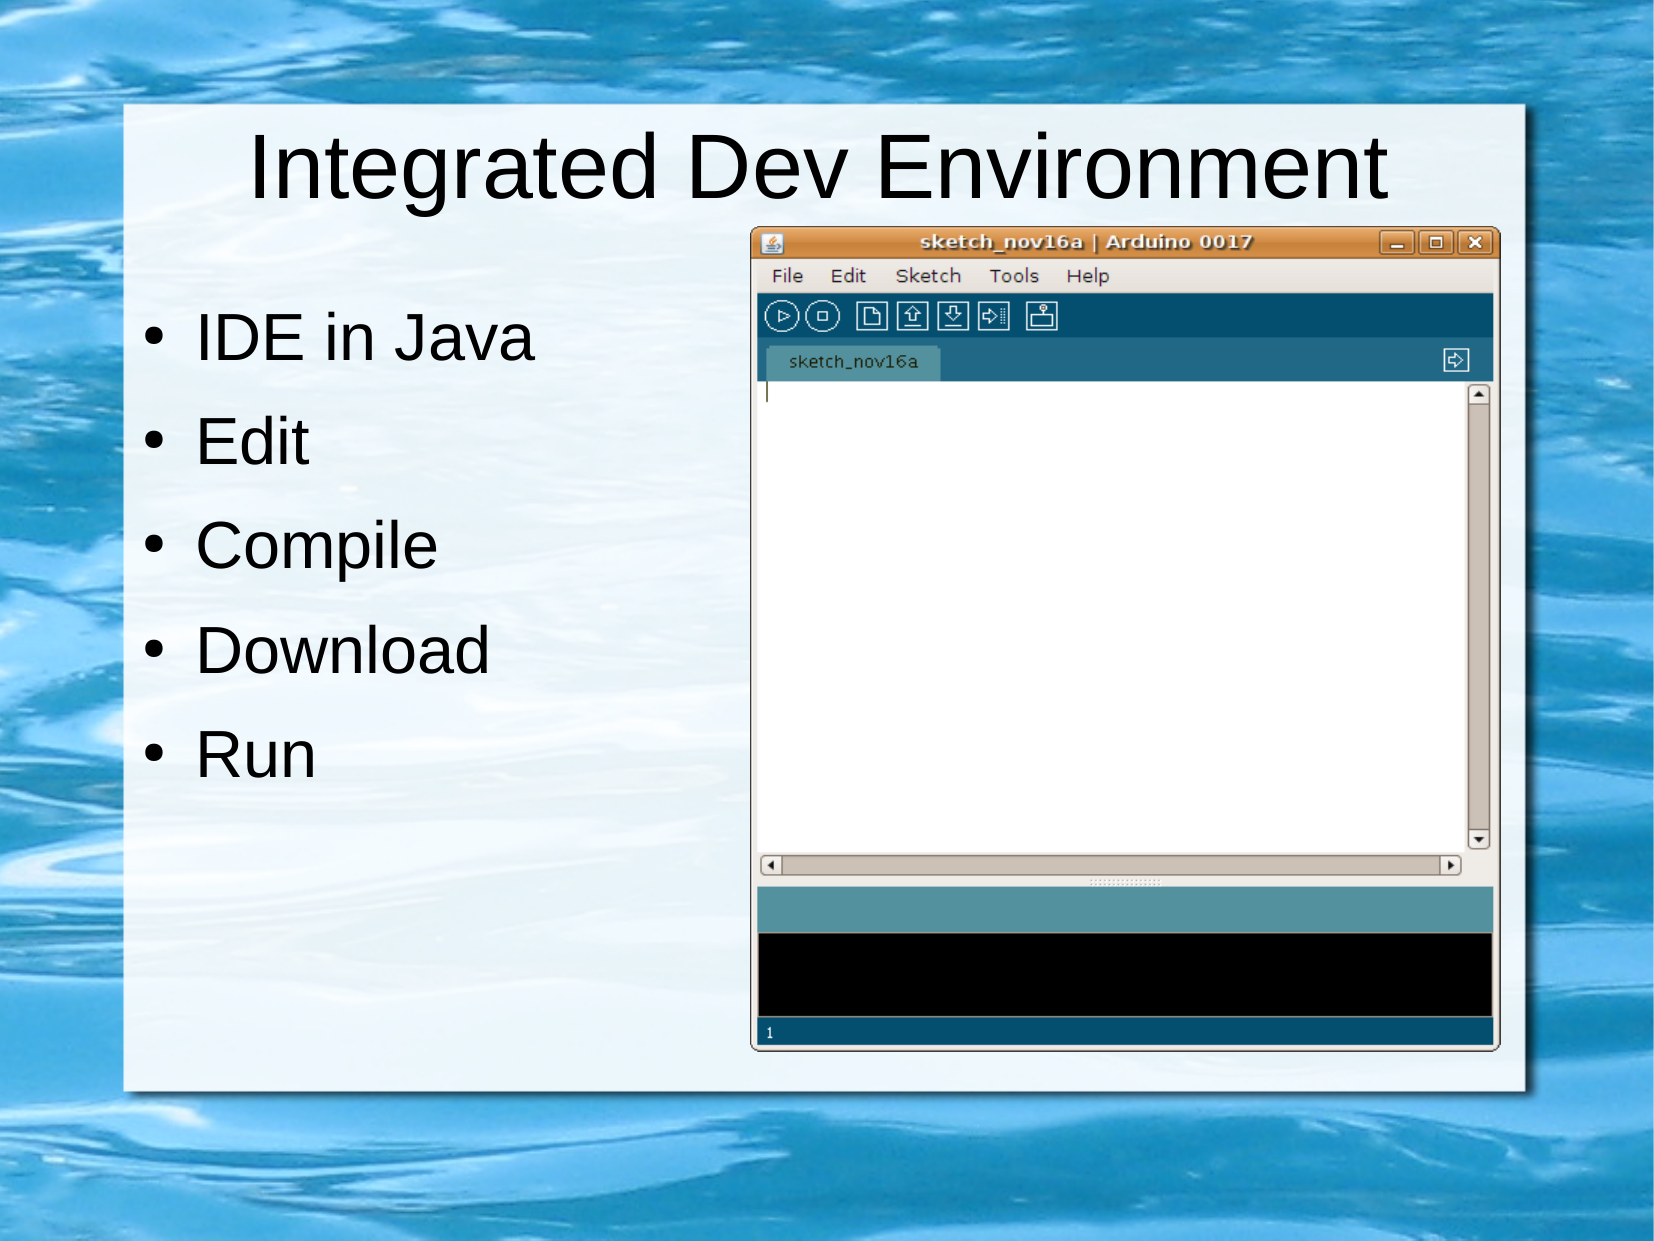

# Integrated Dev Environment
IDE in Java
Edit
Compile
Download
Run